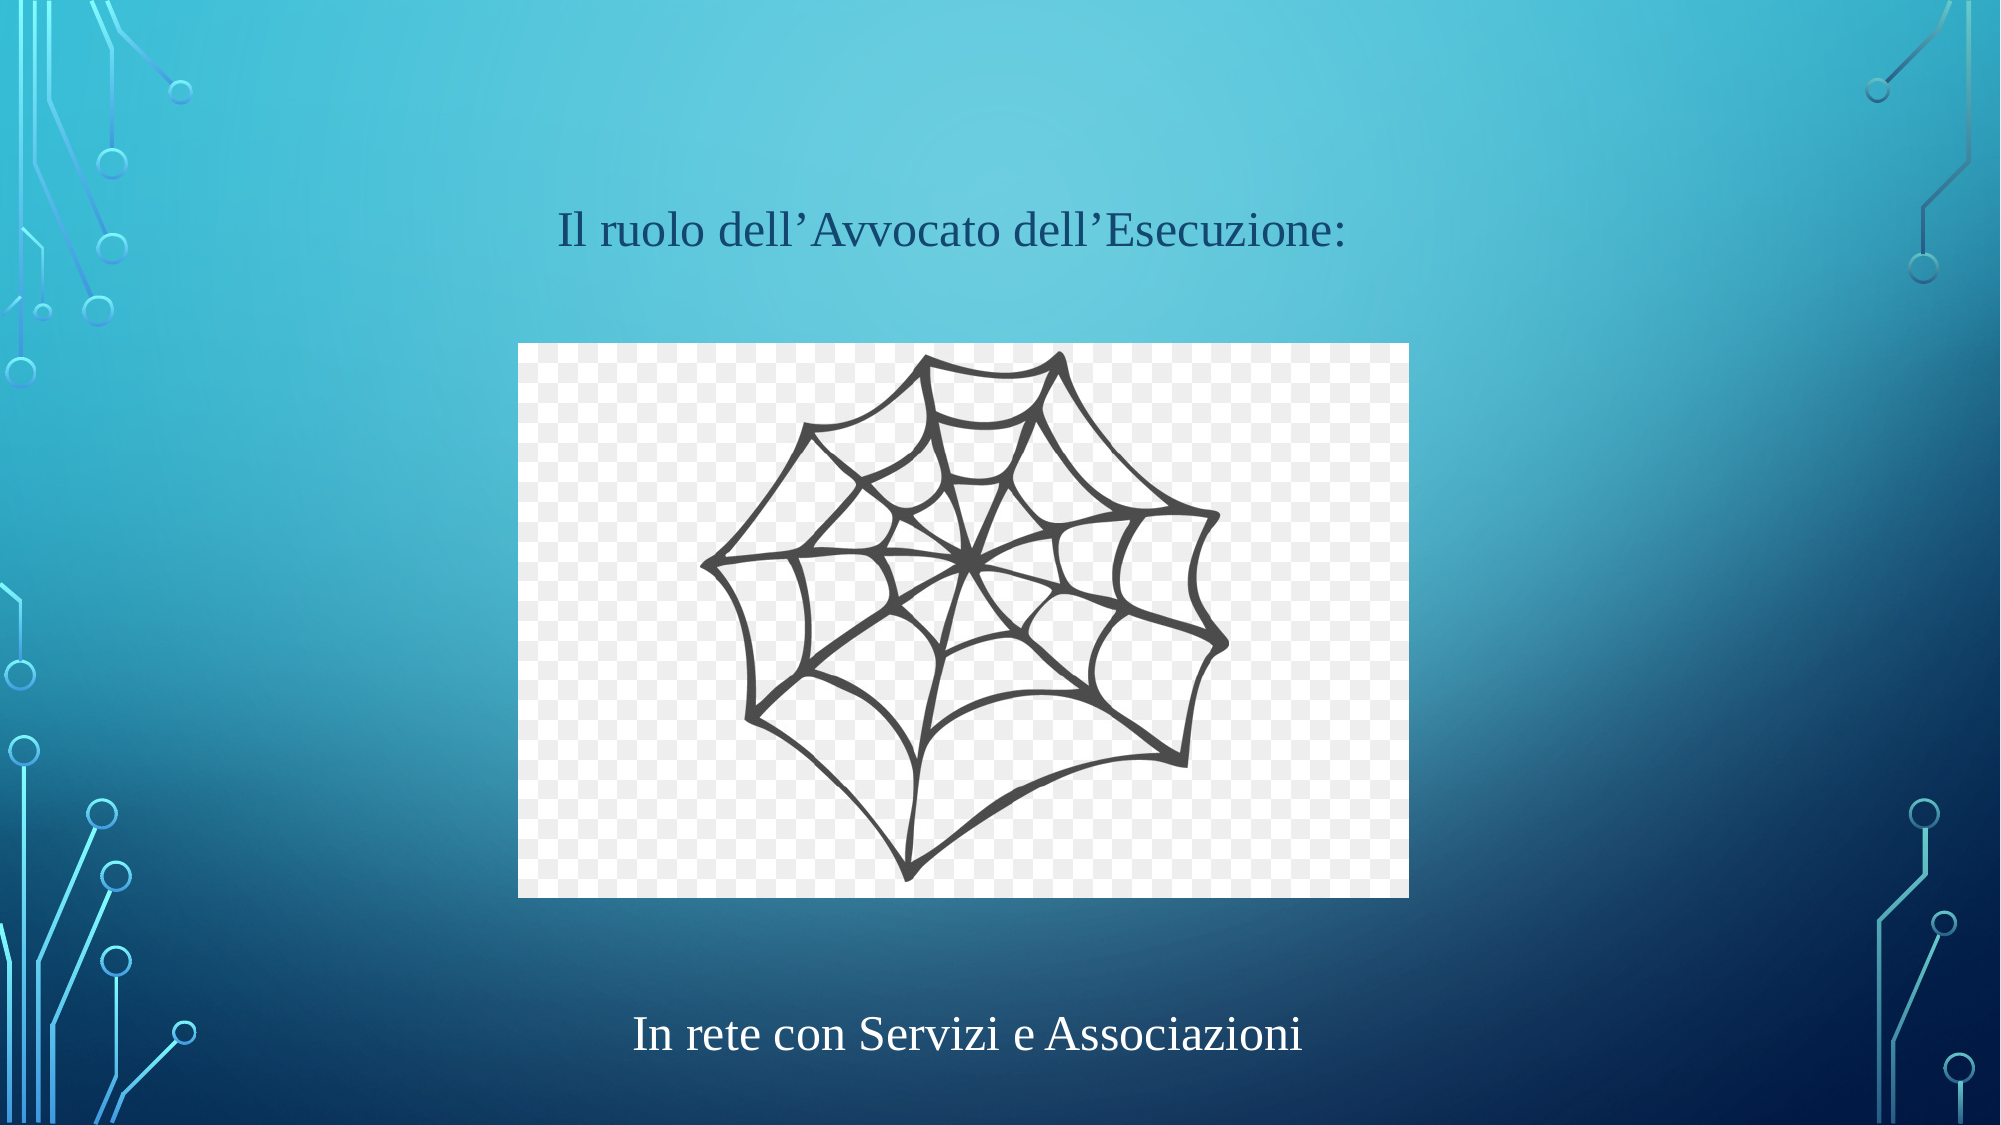

Il ruolo dell’Avvocato dell’Esecuzione:
 In rete con Servizi e Associazioni